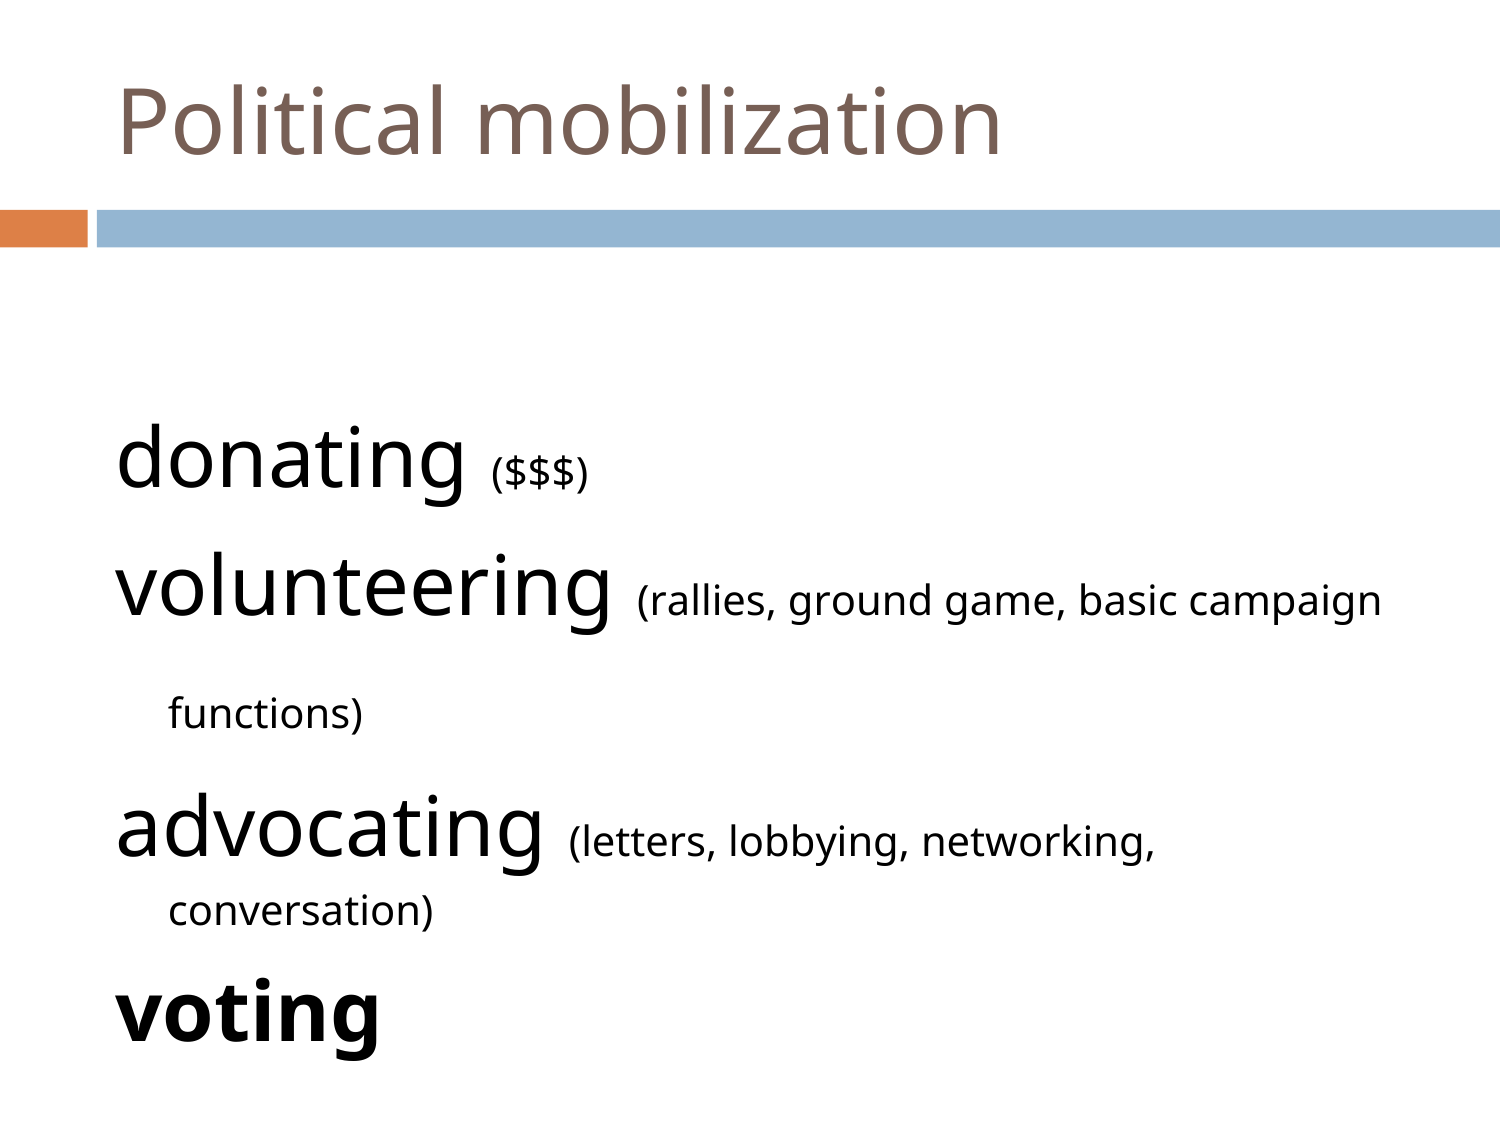

# Political mobilization
donating ($$$)
volunteering (rallies, ground game, basic campaign functions)
advocating (letters, lobbying, networking, conversation)
voting